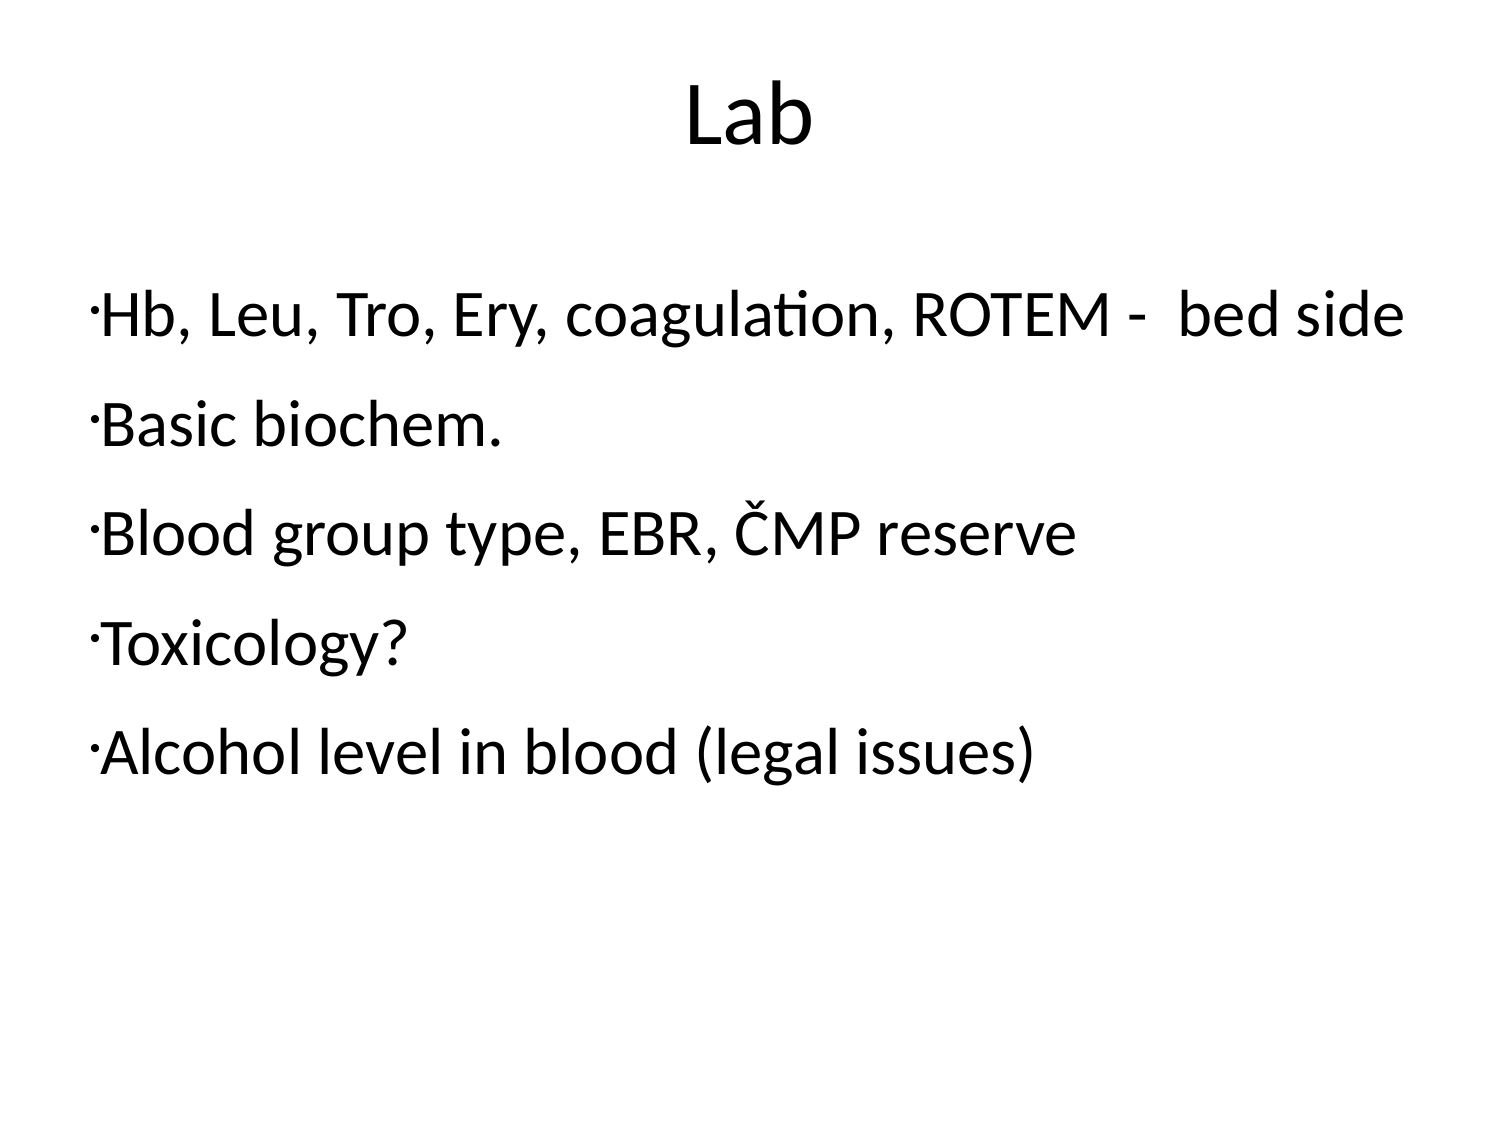

# Lab
Hb, Leu, Tro, Ery, coagulation, ROTEM - bed side
Basic biochem.
Blood group type, EBR, ČMP reserve
Toxicology?
Alcohol level in blood (legal issues)